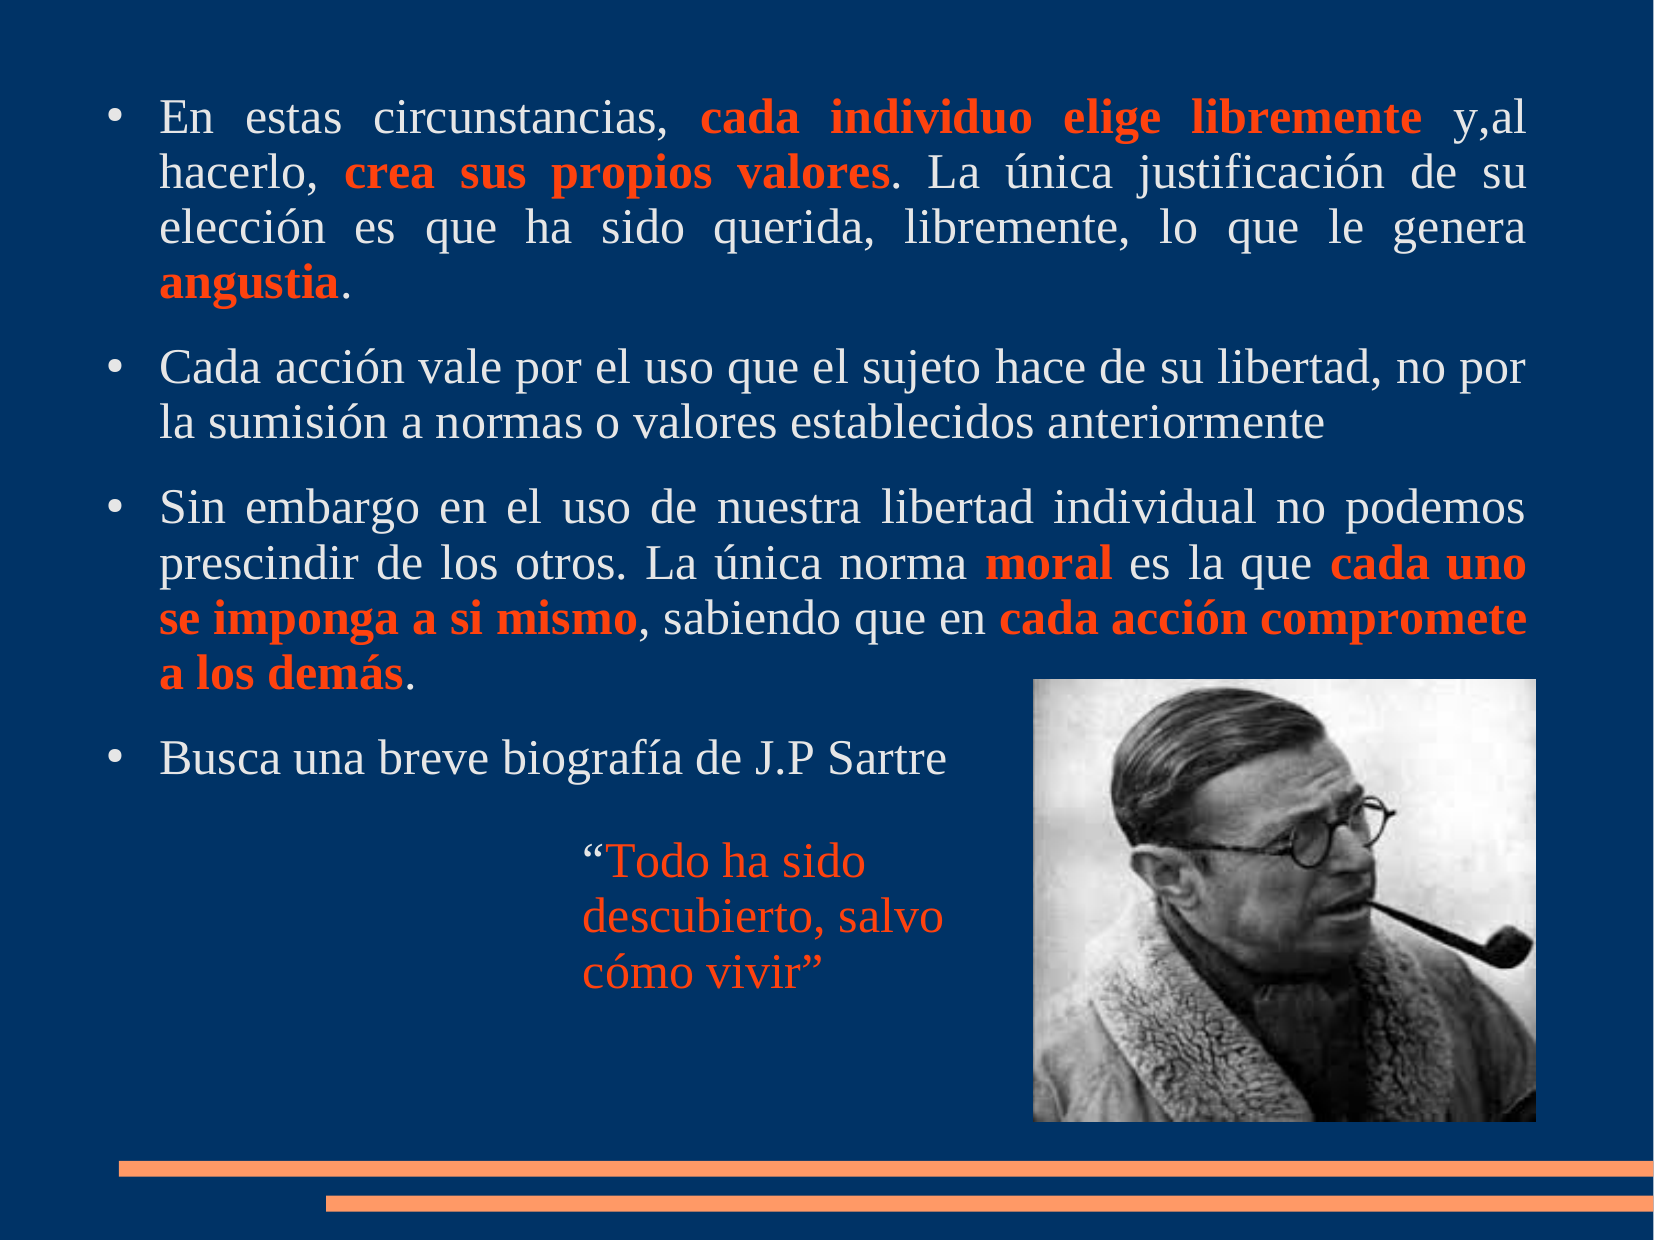

# En estas circunstancias, cada individuo elige libremente y,al hacerlo, crea sus propios valores. La única justificación de su elección es que ha sido querida, libremente, lo que le genera angustia.
Cada acción vale por el uso que el sujeto hace de su libertad, no por la sumisión a normas o valores establecidos anteriormente
Sin embargo en el uso de nuestra libertad individual no podemos prescindir de los otros. La única norma moral es la que cada uno se imponga a si mismo, sabiendo que en cada acción compromete a los demás.
Busca una breve biografía de J.P Sartre
“Todo ha sido descubierto, salvo cómo vivir”